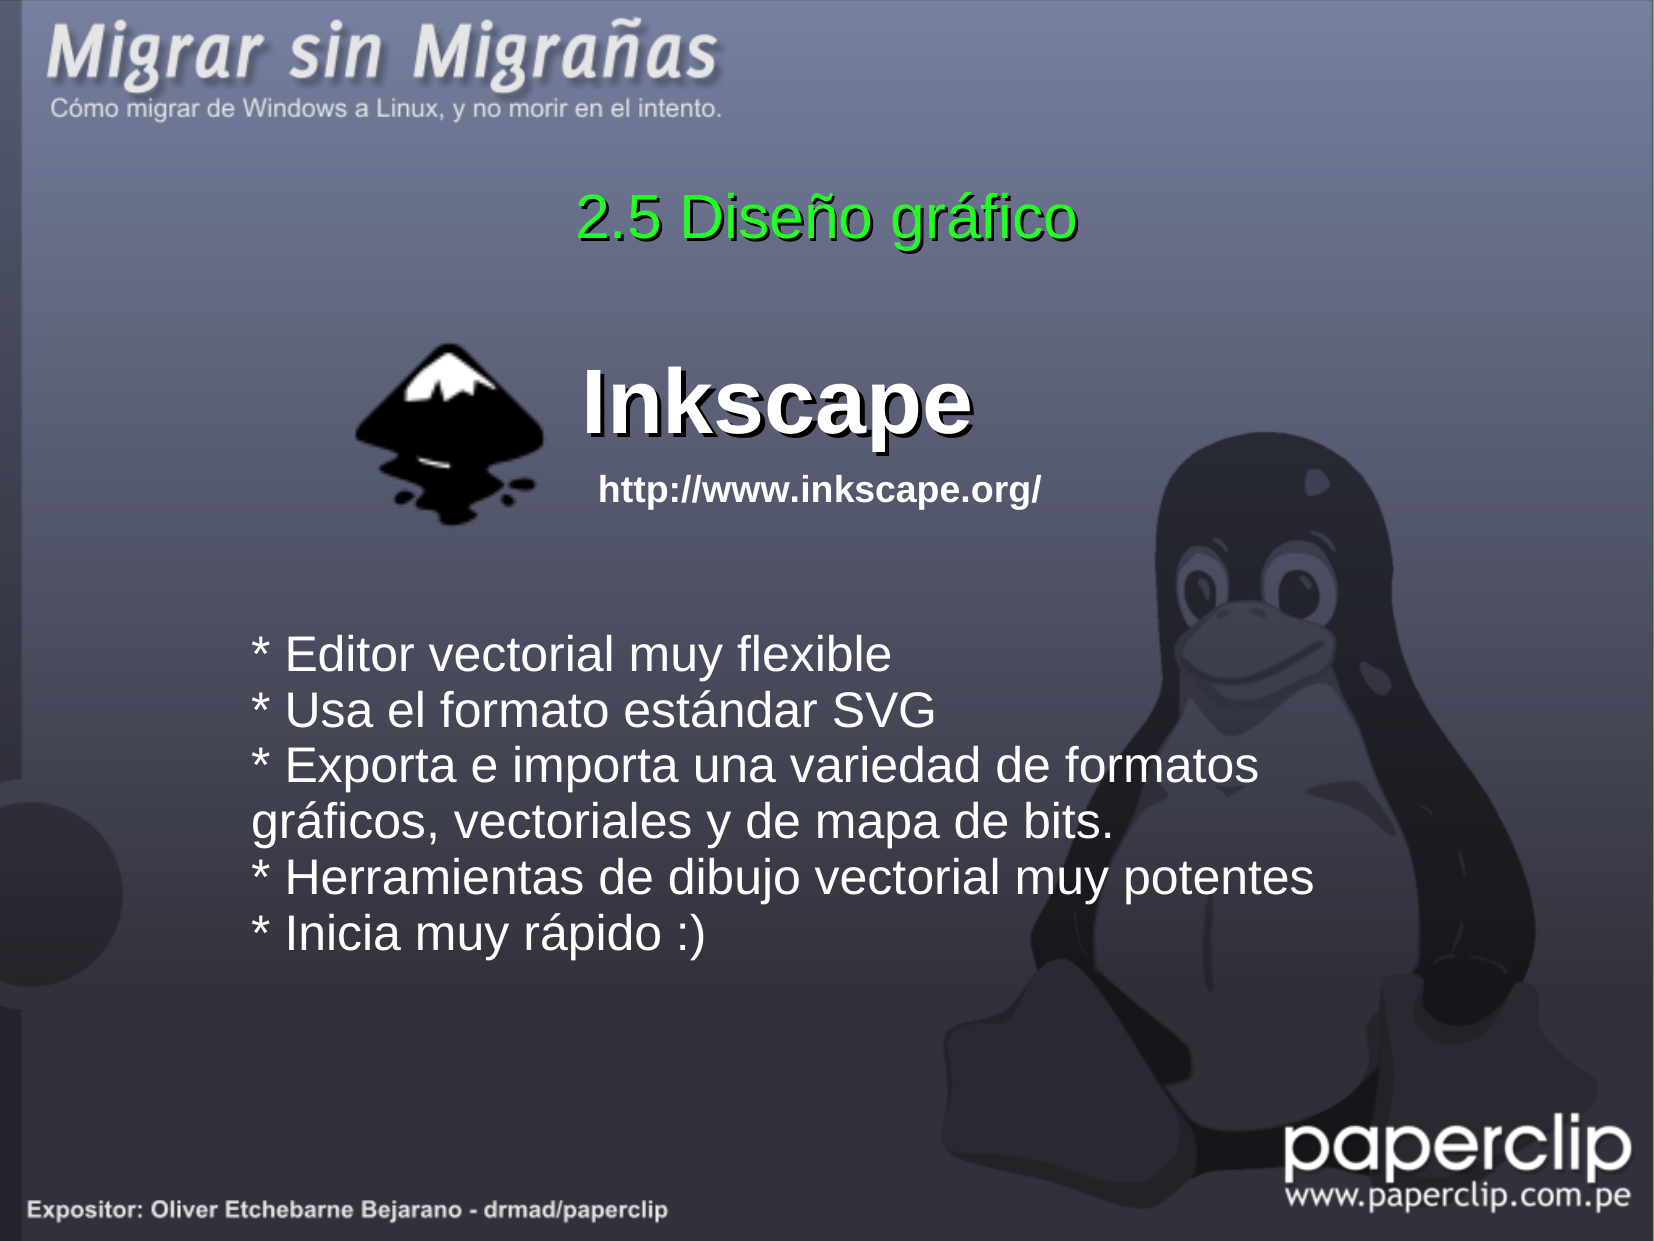

# 2.5 Diseño gráfico
Inkscape
http://www.inkscape.org/
* Editor vectorial muy flexible
* Usa el formato estándar SVG
* Exporta e importa una variedad de formatos gráficos, vectoriales y de mapa de bits.
* Herramientas de dibujo vectorial muy potentes
* Inicia muy rápido :)